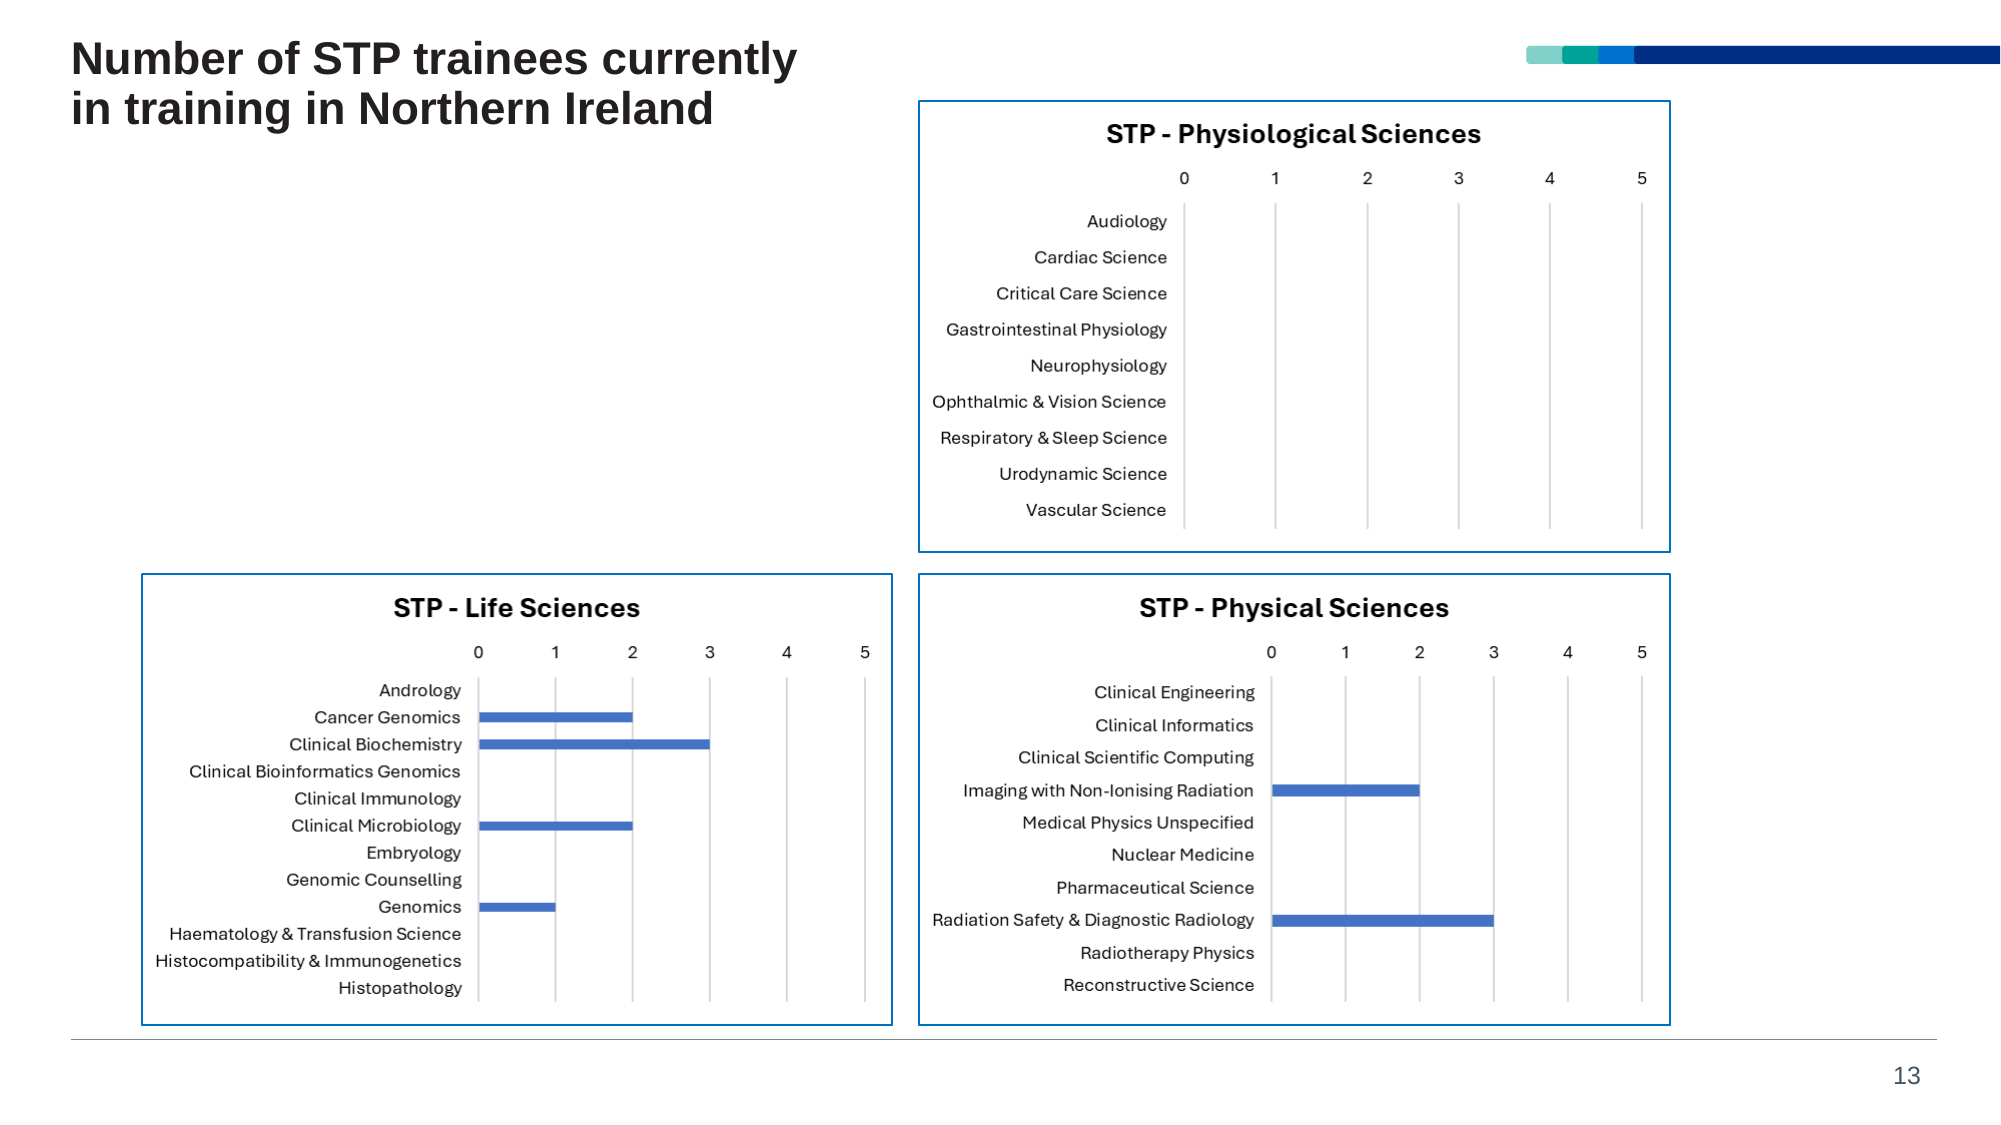

# Number of STP trainees currently in training in Northern Ireland